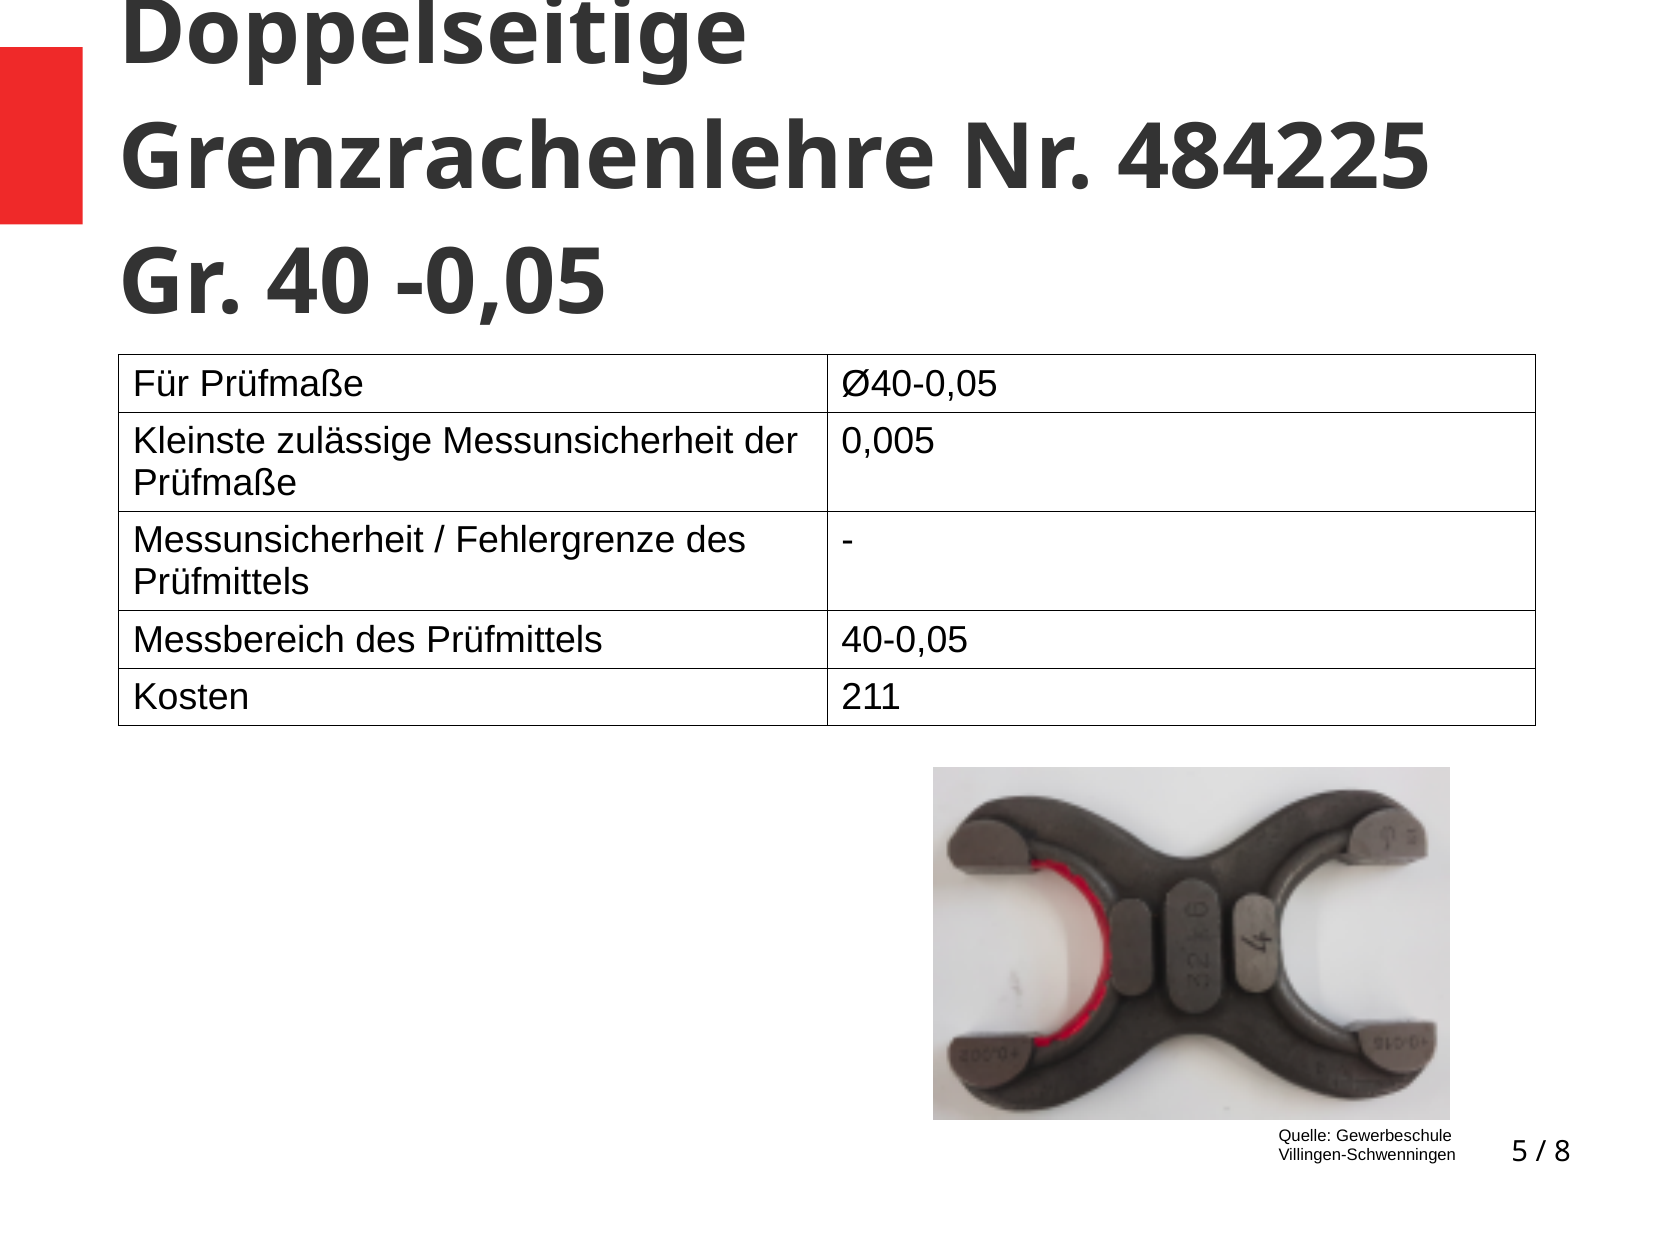

# Doppelseitige Grenzrachenlehre Nr. 484225 Gr. 40 -0,05
| Für Prüfmaße | Ø40-0,05 |
| --- | --- |
| Kleinste zulässige Messunsicherheit der Prüfmaße | 0,005 |
| Messunsicherheit / Fehlergrenze des Prüfmittels | - |
| Messbereich des Prüfmittels | 40-0,05 |
| Kosten | 211 |
Quelle: Gewerbeschule
Villingen-Schwenningen
5